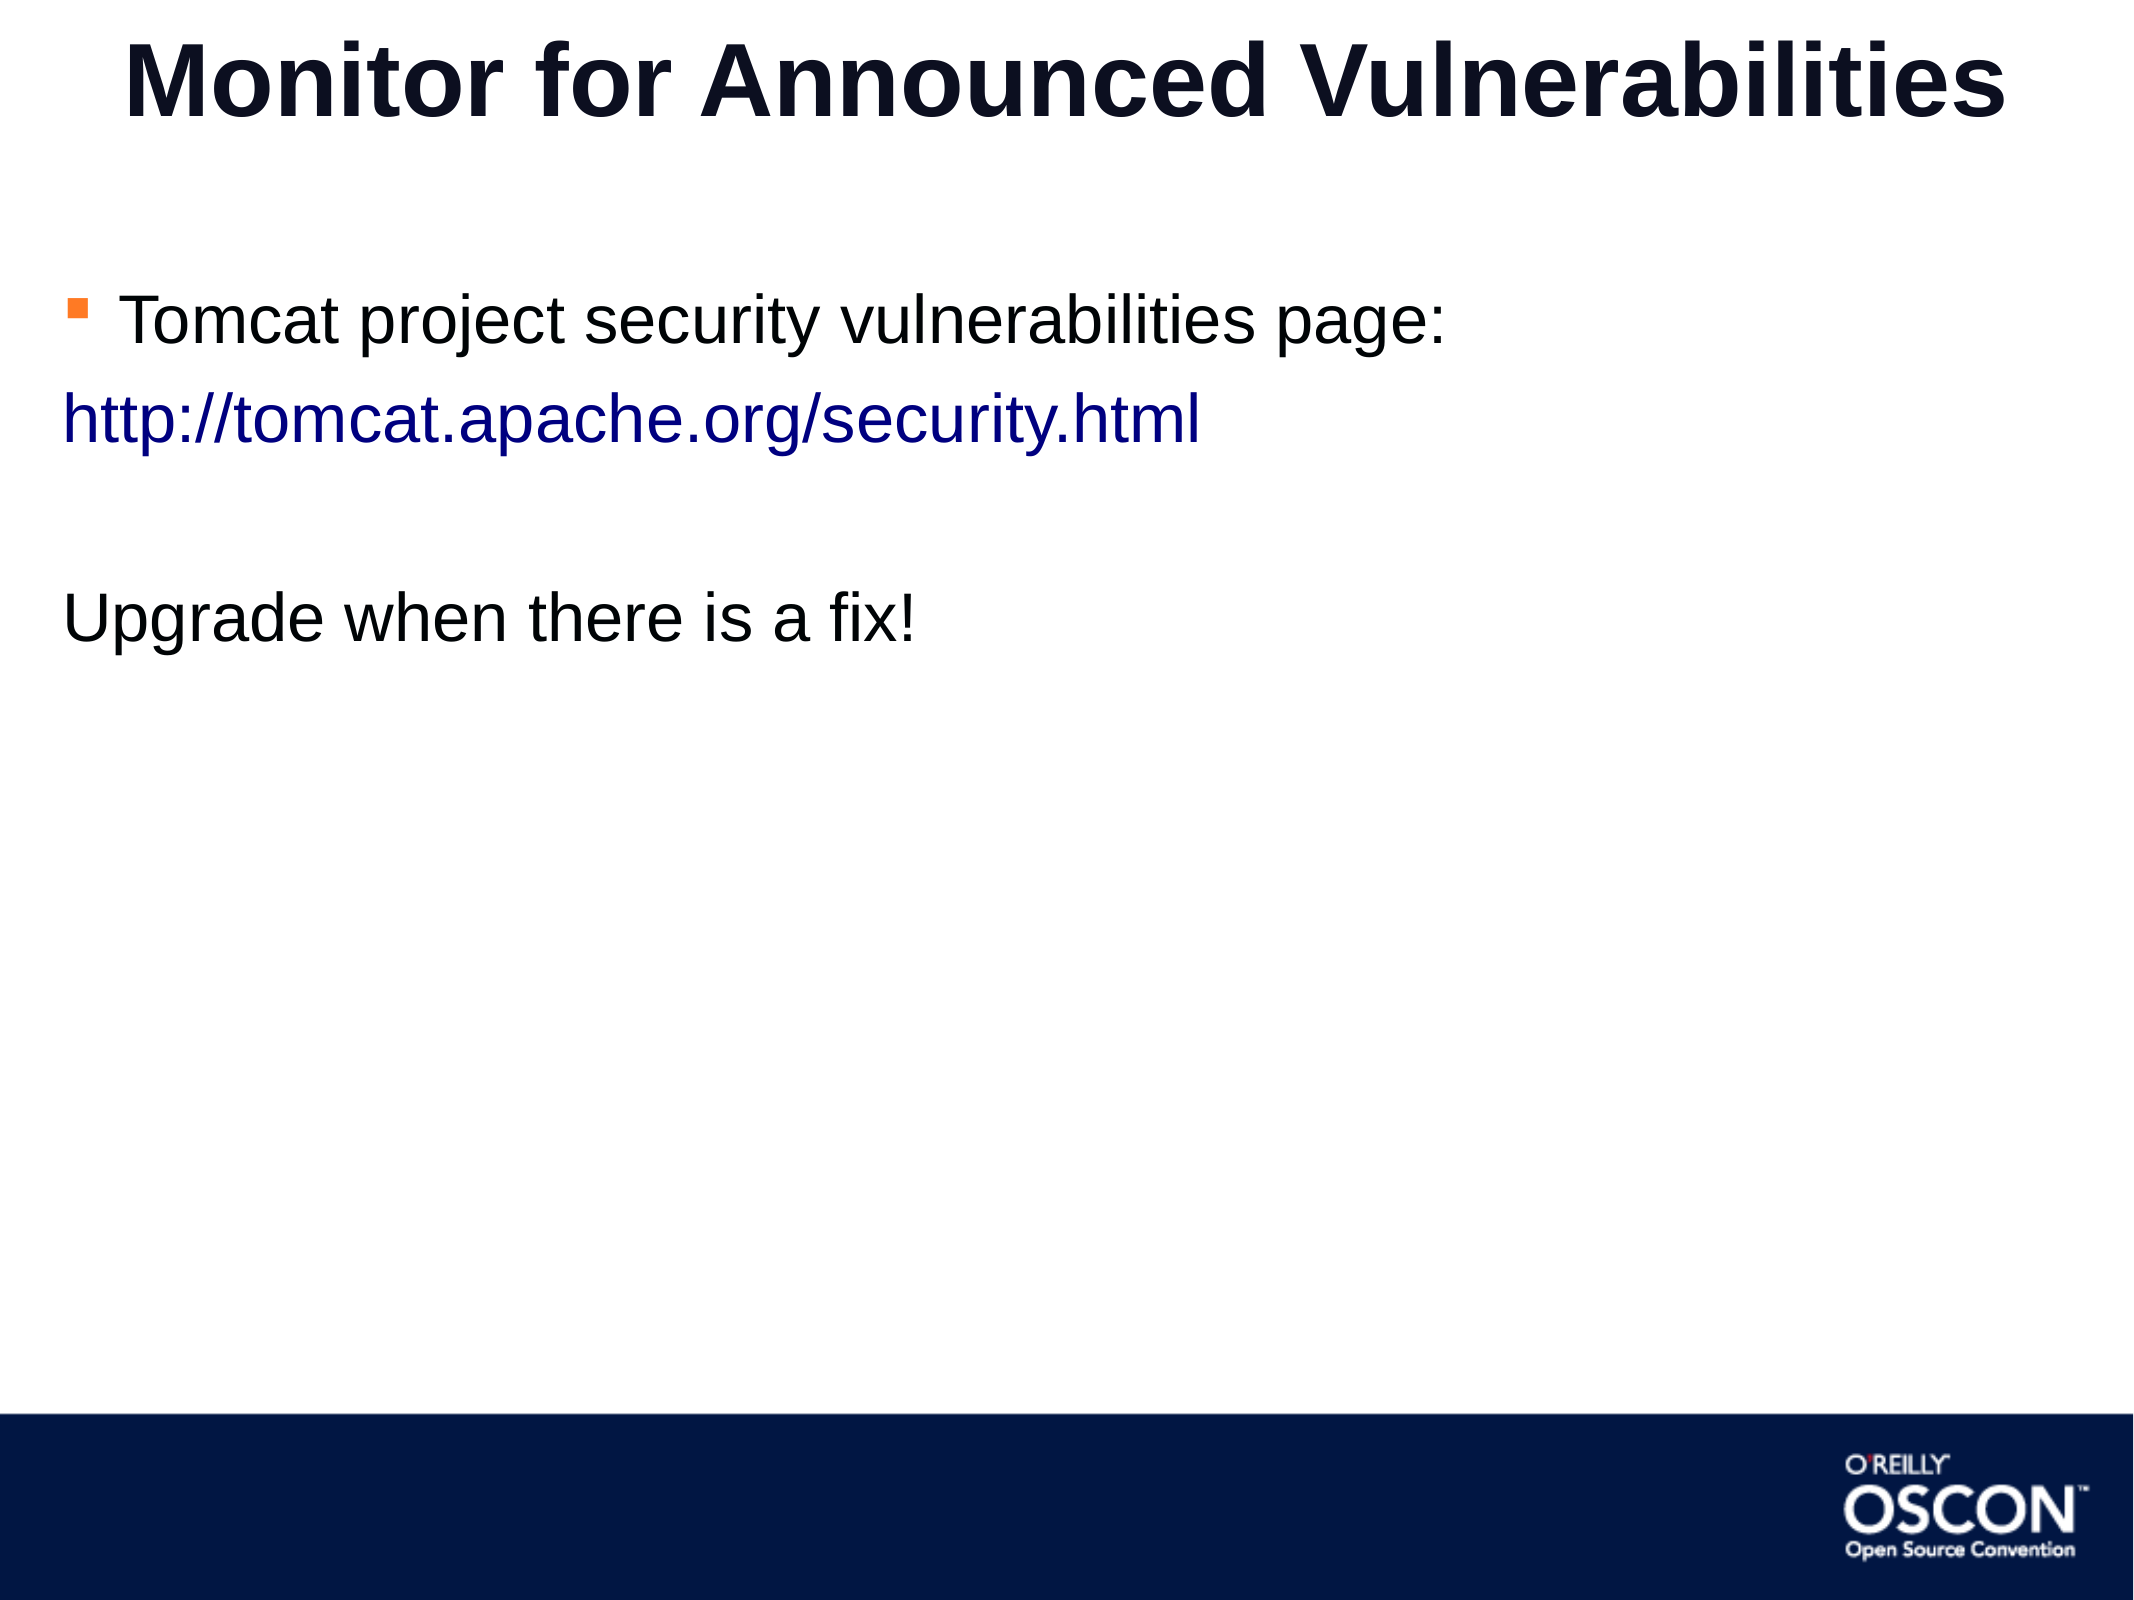

# Monitor for Announced Vulnerabilities
Tomcat project security vulnerabilities page:
http://tomcat.apache.org/security.html
Upgrade when there is a fix!